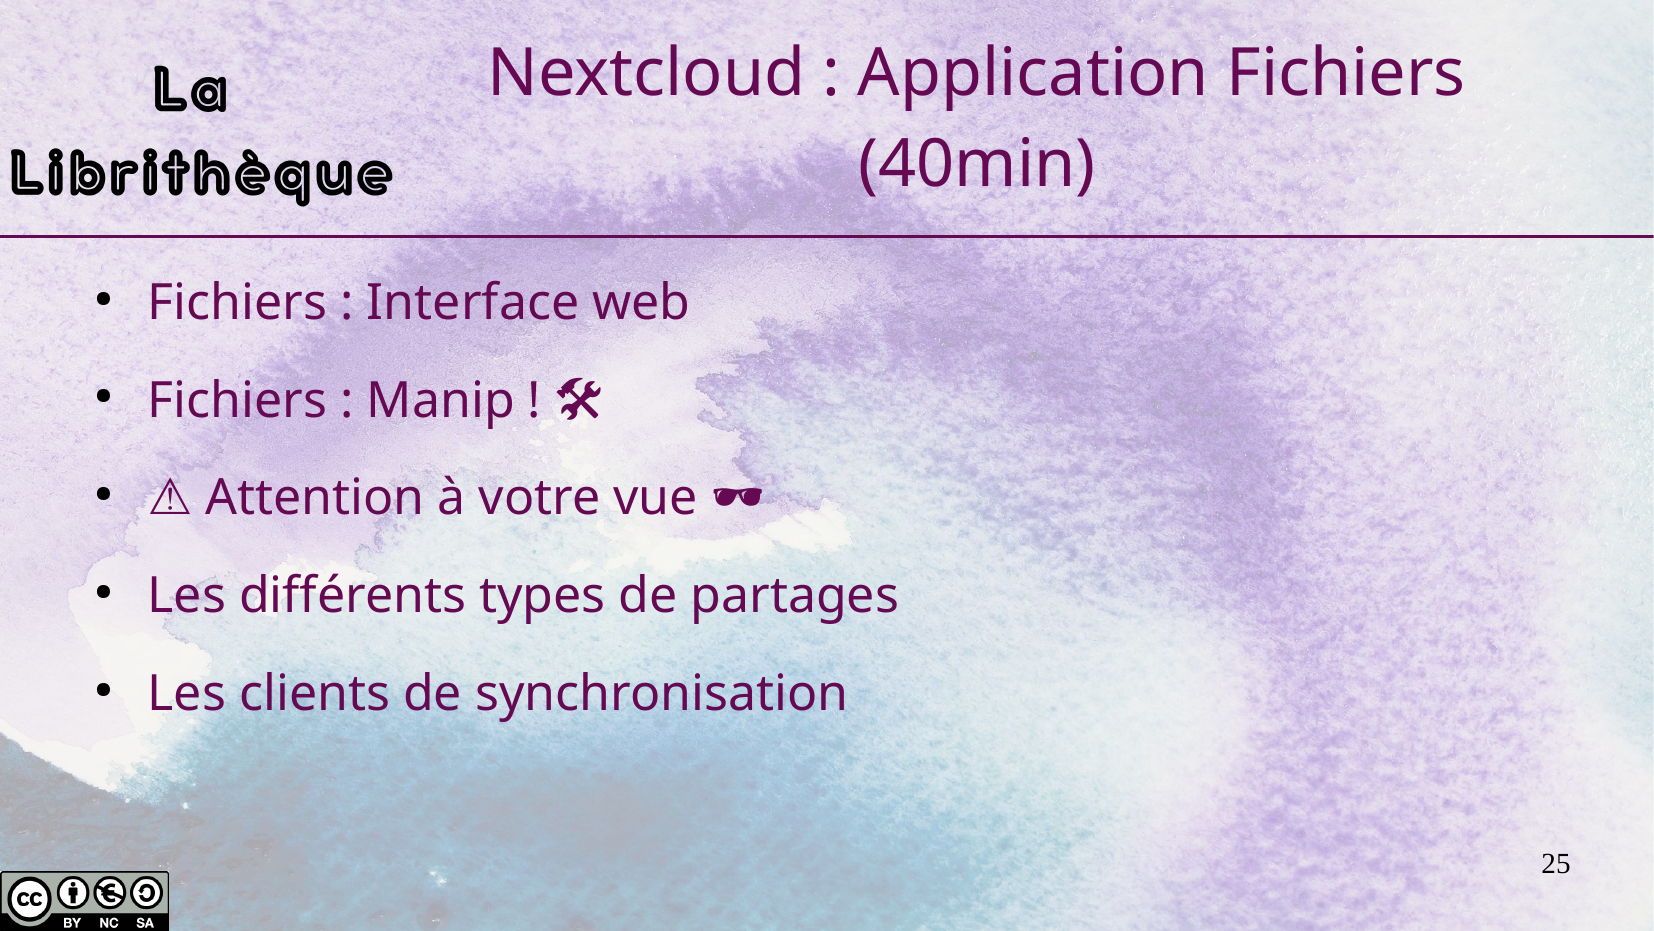

# Nextcloud : Application Fichiers (40min)
Fichiers : Interface web
Fichiers : Manip ! 🛠
⚠ Attention à votre vue 🕶
Les différents types de partages
Les clients de synchronisation
25